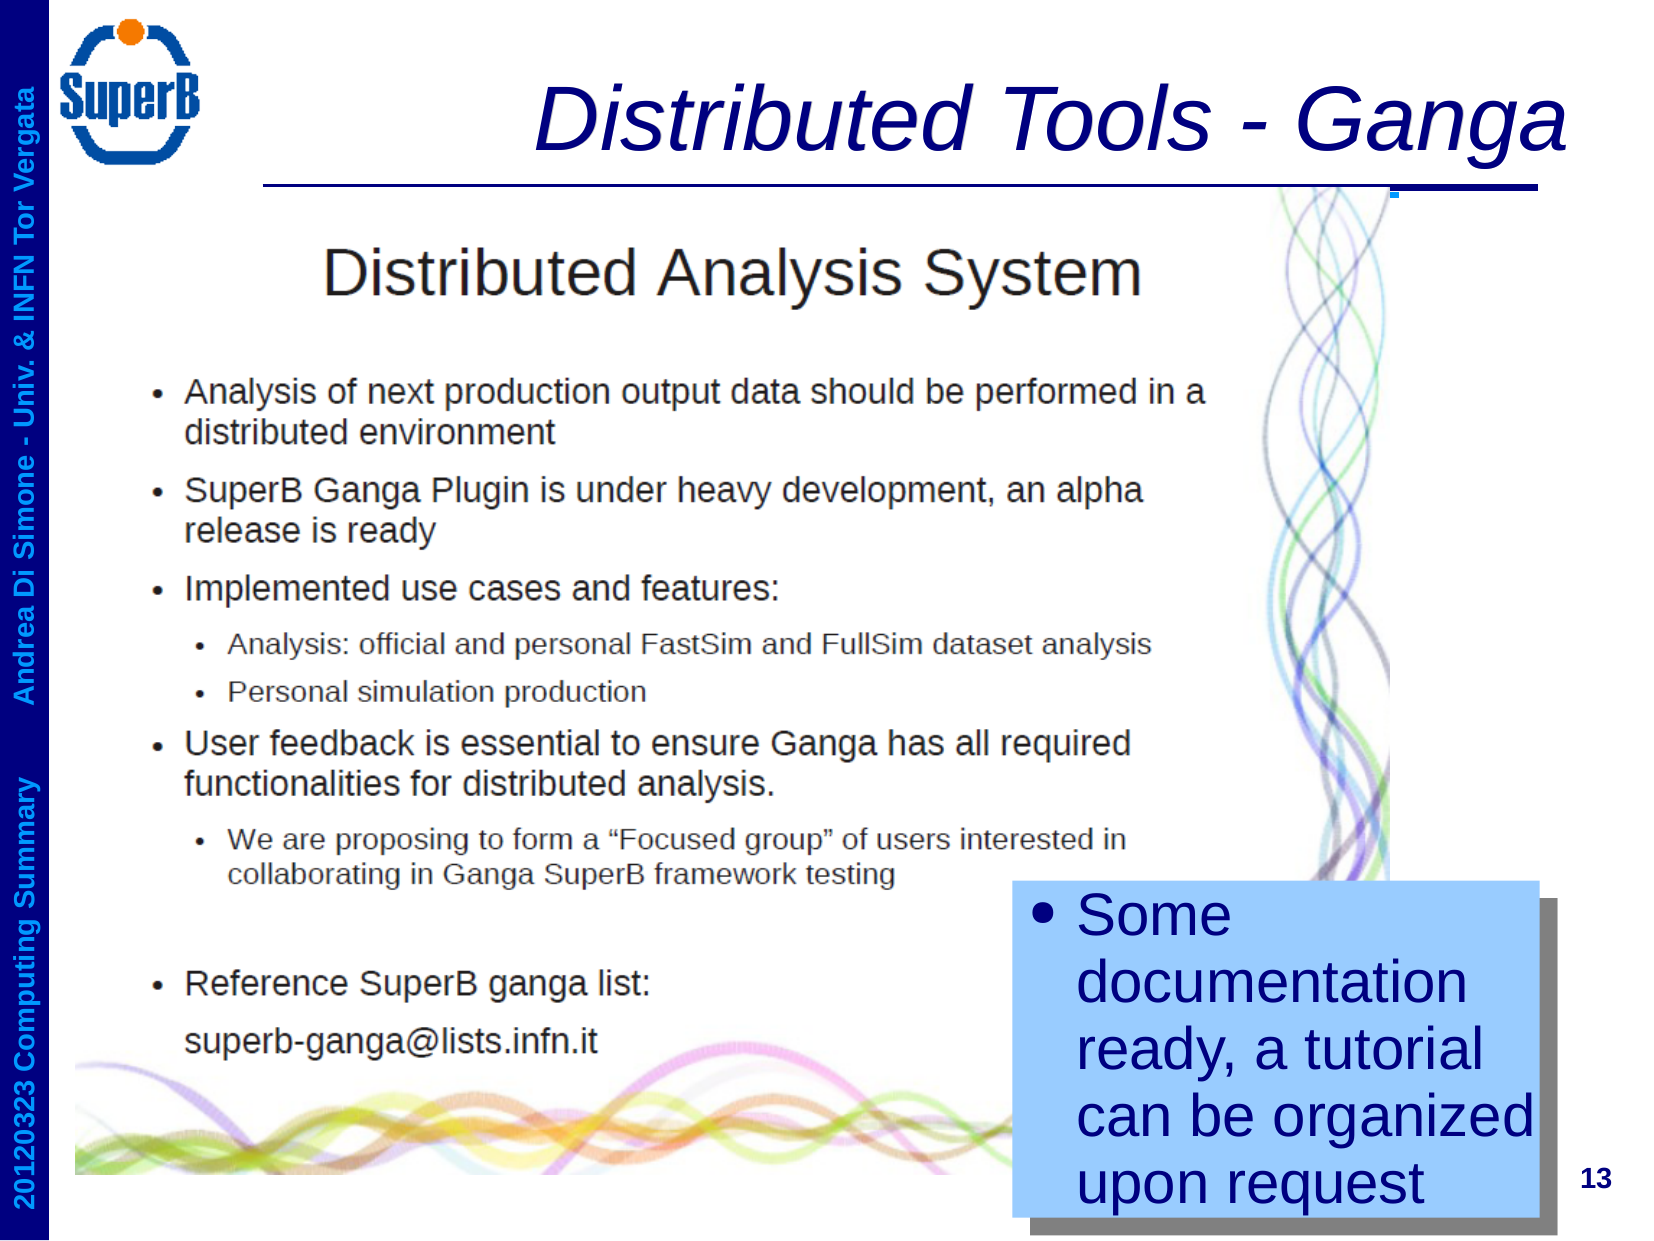

# Distributed Tools - Ganga
Andrea Di Simone - Univ. & INFN Tor Vergata
Some documentation ready, a tutorial can be organized upon request
20120323 Computing Summary
13